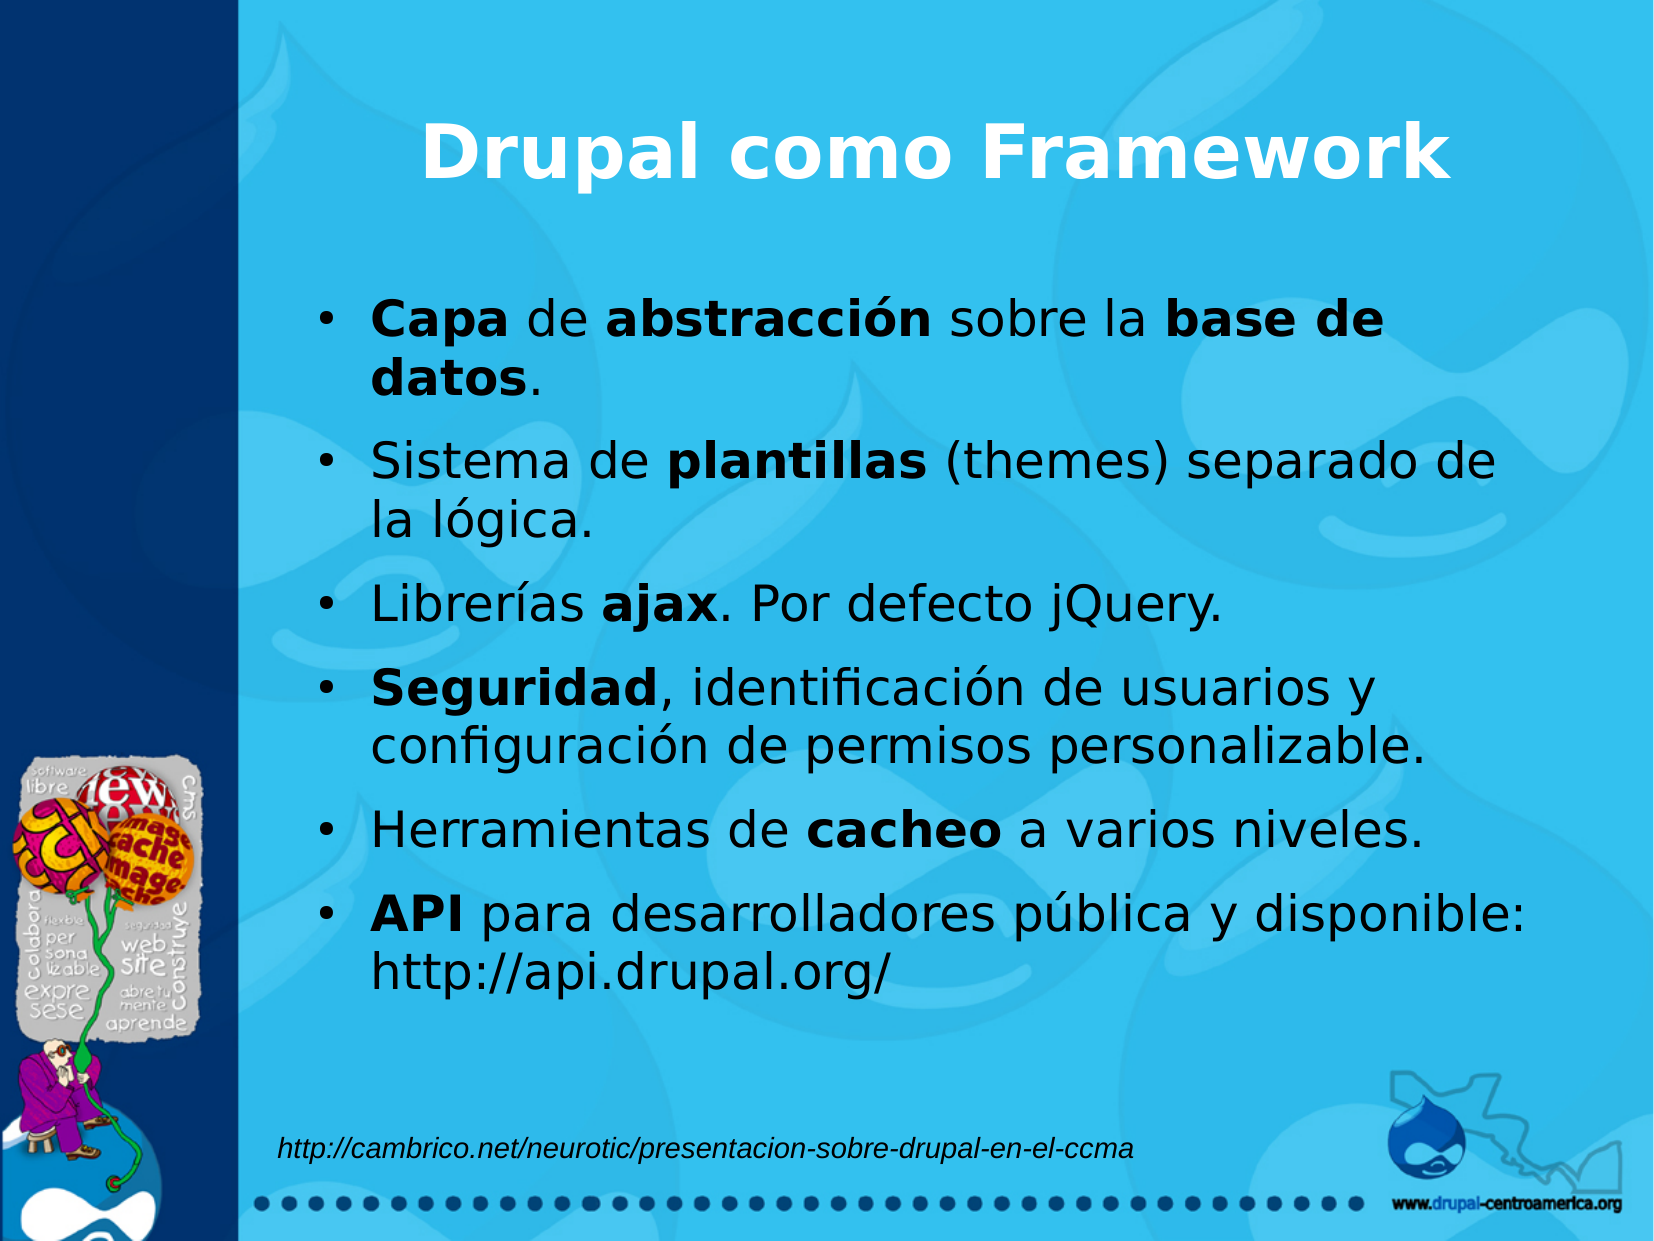

# Drupal como Framework
Capa de abstracción sobre la base de datos.
Sistema de plantillas (themes) separado de la lógica.
Librerías ajax. Por defecto jQuery.
Seguridad, identificación de usuarios y configuración de permisos personalizable.
Herramientas de cacheo a varios niveles.
API para desarrolladores pública y disponible:
http://api.drupal.org/
http://cambrico.net/neurotic/presentacion-sobre-drupal-en-el-ccma